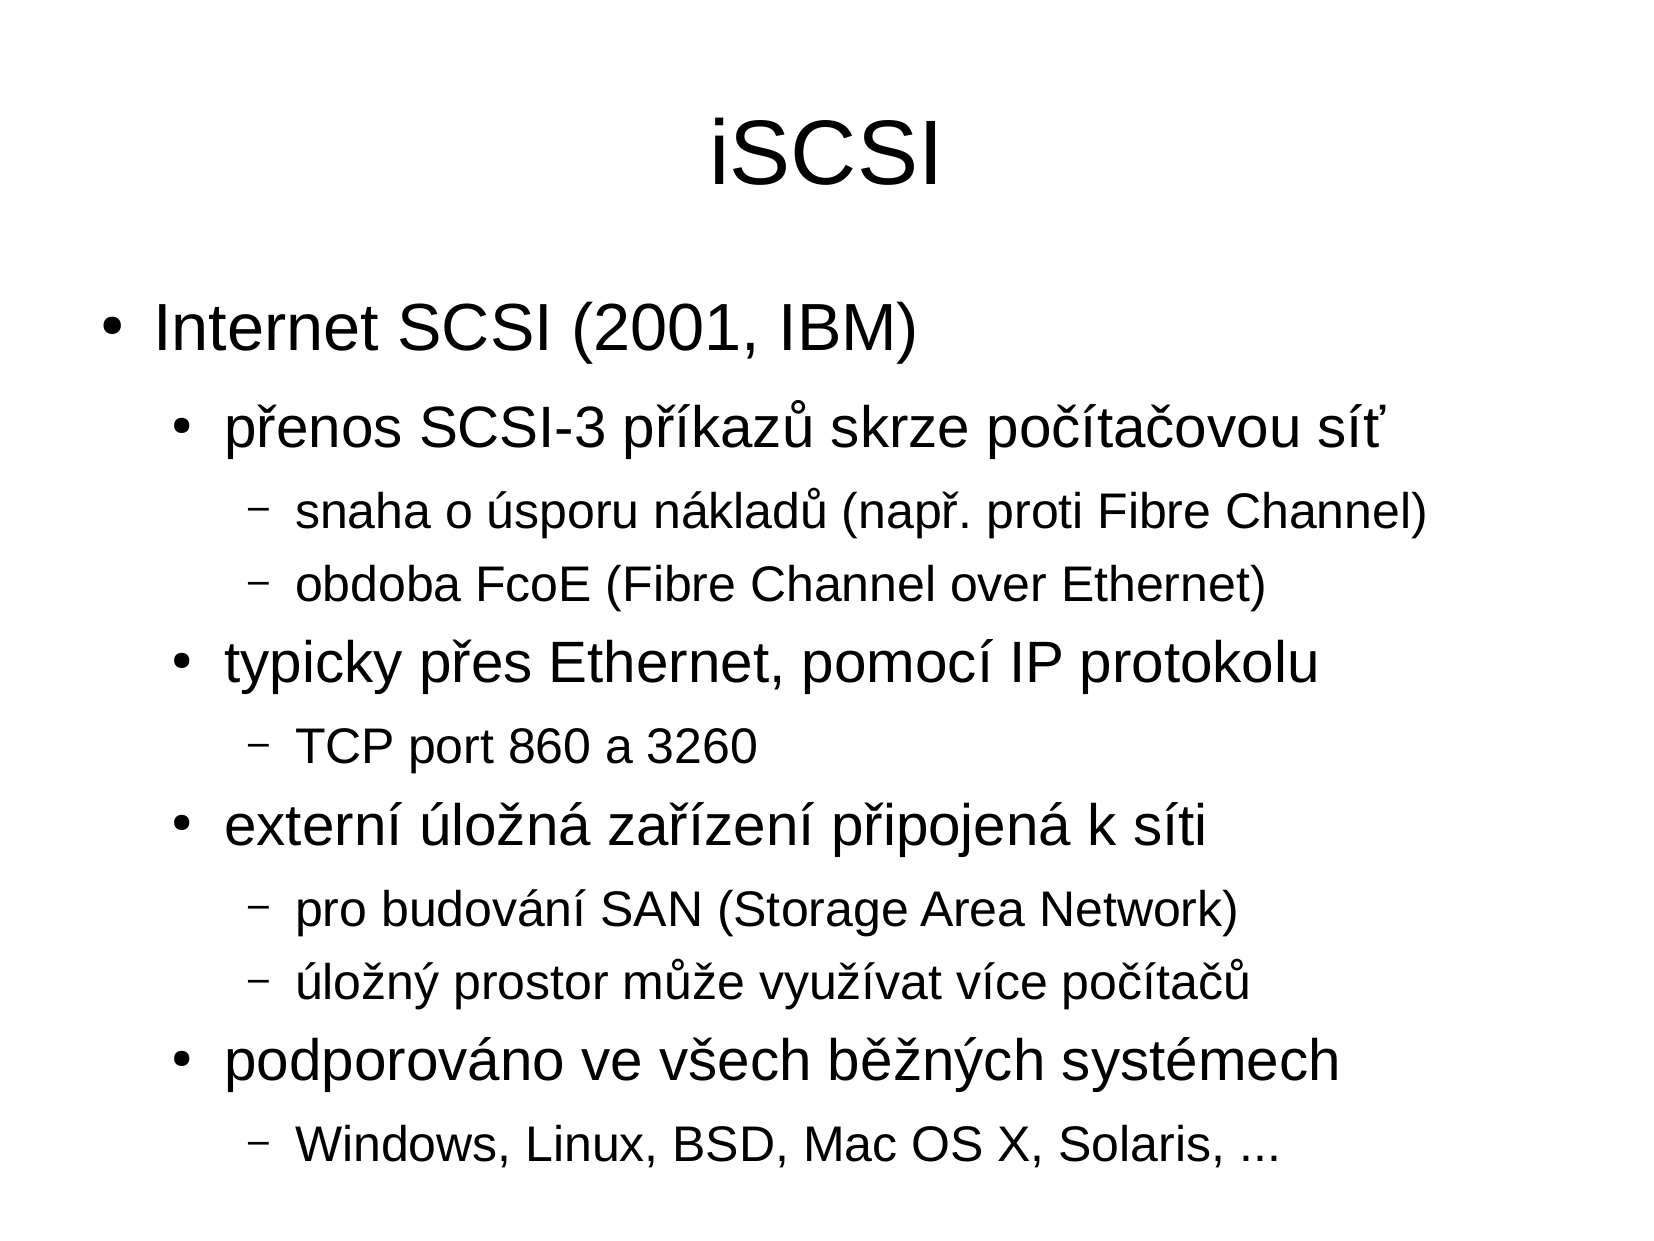

# iSCSI
Internet SCSI (2001, IBM)
přenos SCSI-3 příkazů skrze počítačovou síť
snaha o úsporu nákladů (např. proti Fibre Channel)
obdoba FcoE (Fibre Channel over Ethernet)
typicky přes Ethernet, pomocí IP protokolu
TCP port 860 a 3260
externí úložná zařízení připojená k síti
pro budování SAN (Storage Area Network)
úložný prostor může využívat více počítačů
podporováno ve všech běžných systémech
Windows, Linux, BSD, Mac OS X, Solaris, ...